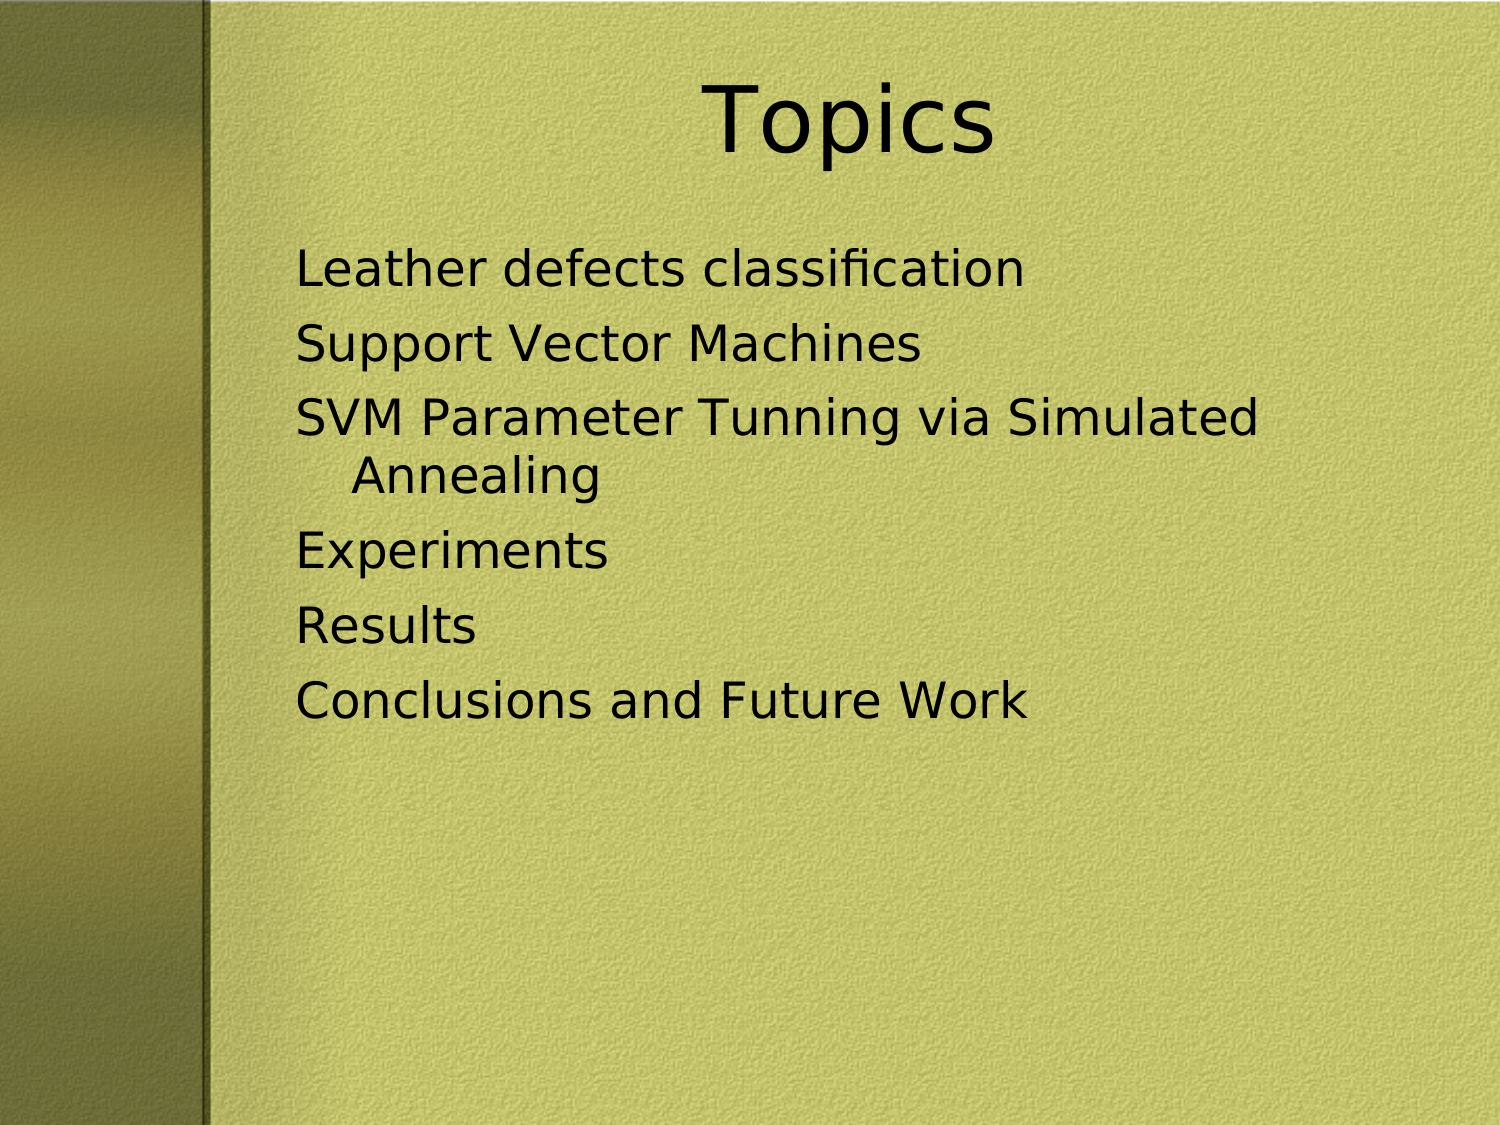

# Topics
Leather defects classification
Support Vector Machines
SVM Parameter Tunning via Simulated Annealing
Experiments
Results
Conclusions and Future Work